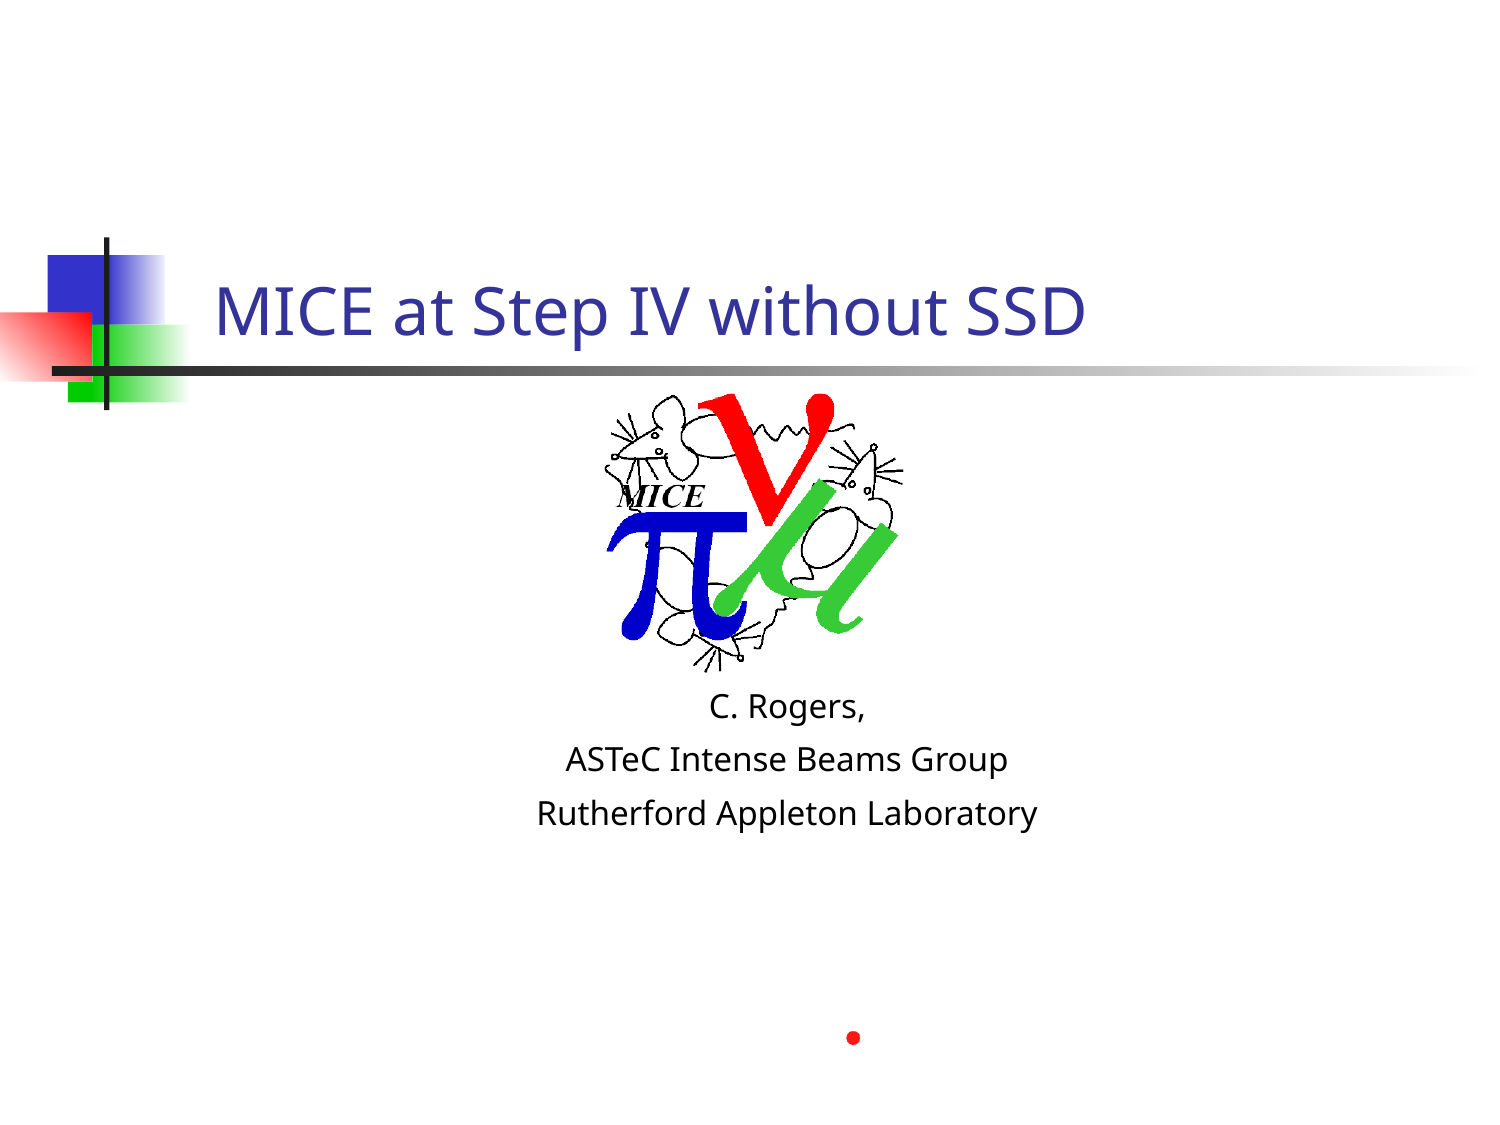

# MICE at Step IV without SSD
C. Rogers,
ASTeC Intense Beams Group
Rutherford Appleton Laboratory